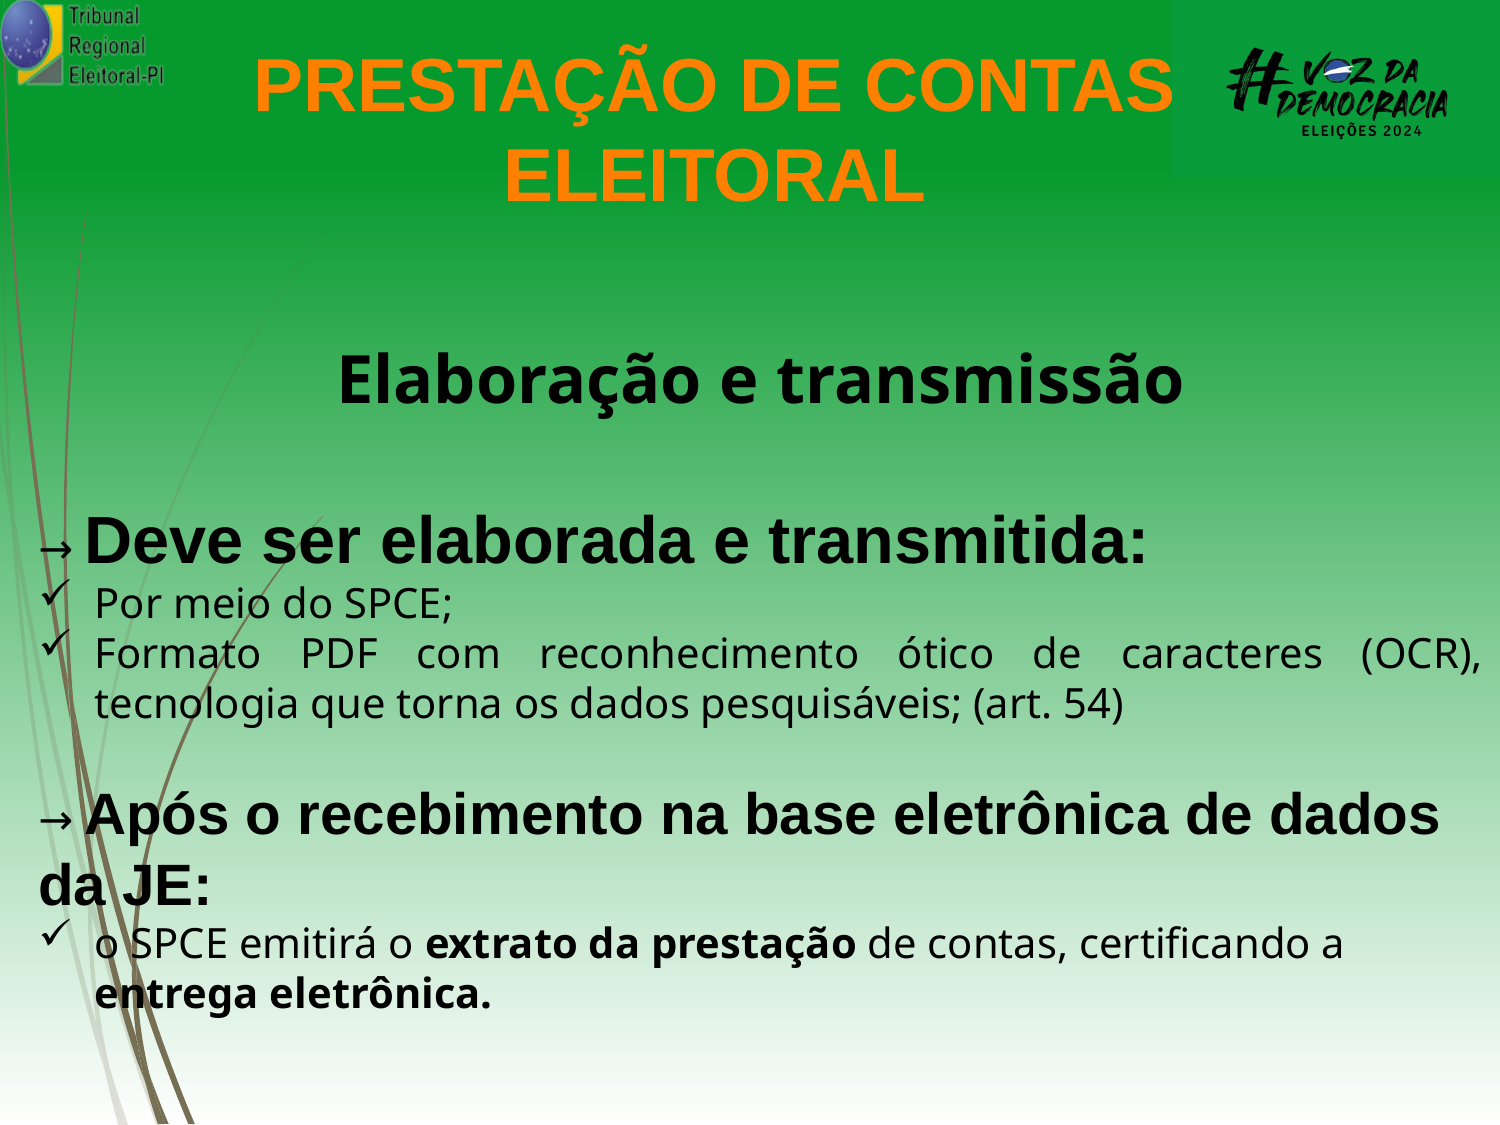

PRESTAÇÃO DE CONTAS
ELEITORAL
Elaboração e transmissão
→ Deve ser elaborada e transmitida:
Por meio do SPCE;
Formato PDF com reconhecimento ótico de caracteres (OCR), tecnologia que torna os dados pesquisáveis; (art. 54)
→ Após o recebimento na base eletrônica de dados da JE:
o SPCE emitirá o extrato da prestação de contas, certificando a entrega eletrônica.